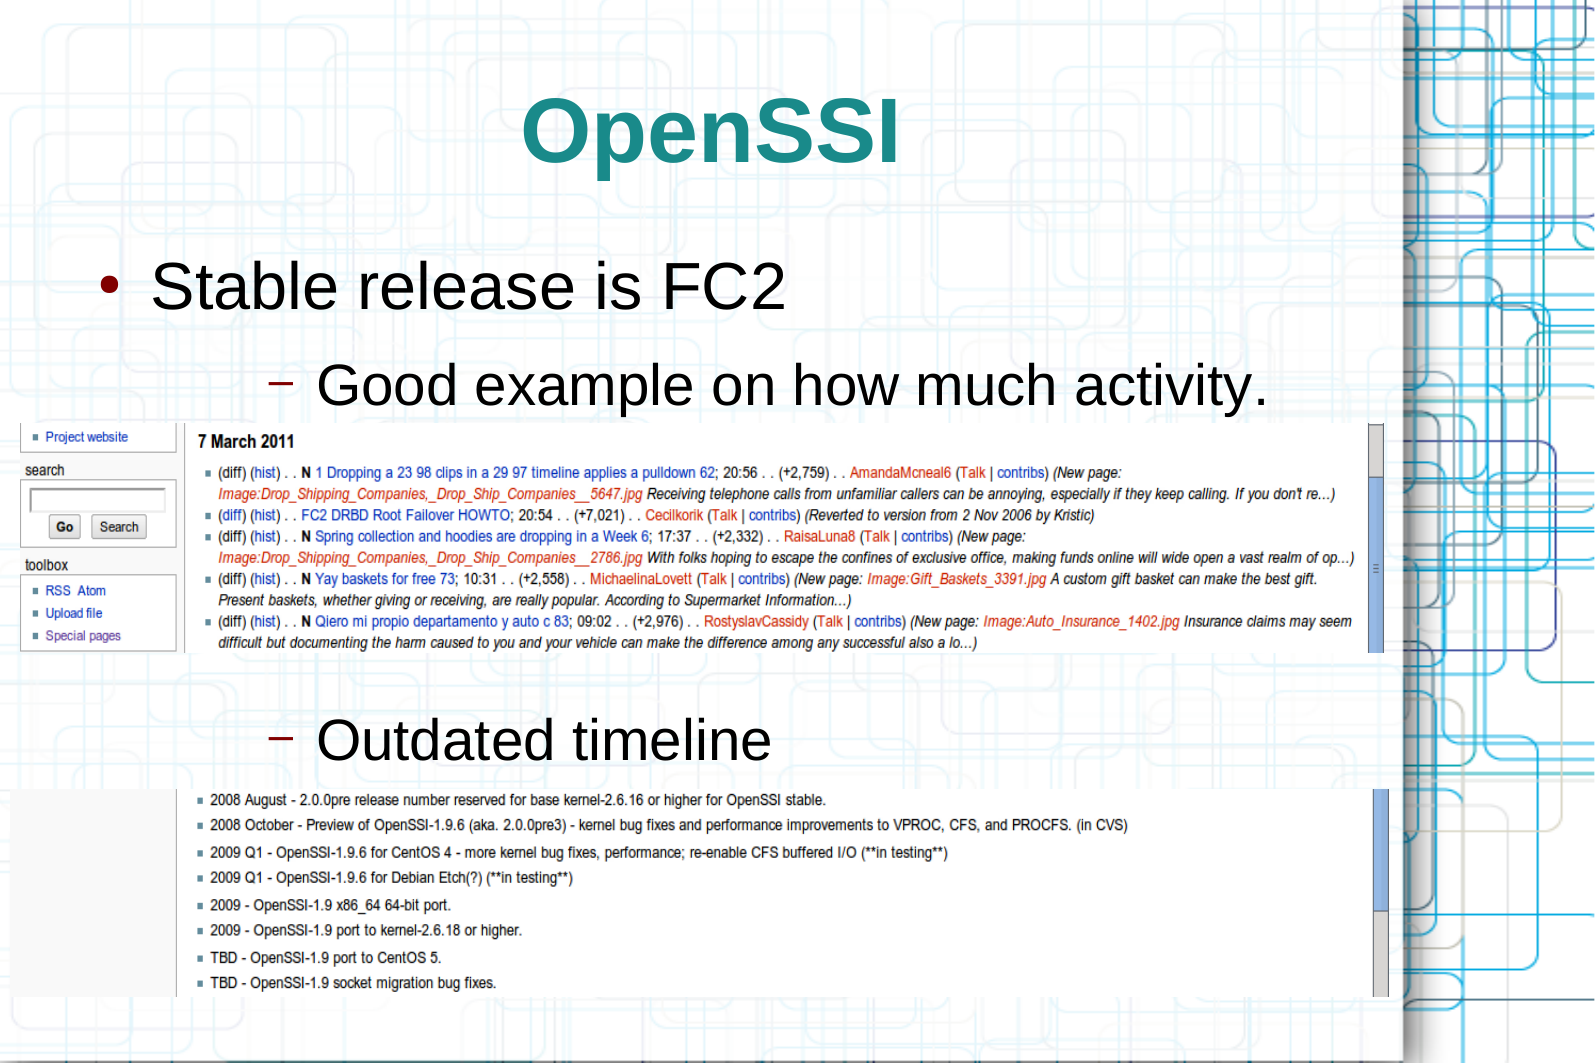

# OpenSSI
Stable release is FC2
Good example on how much activity.
Outdated timeline